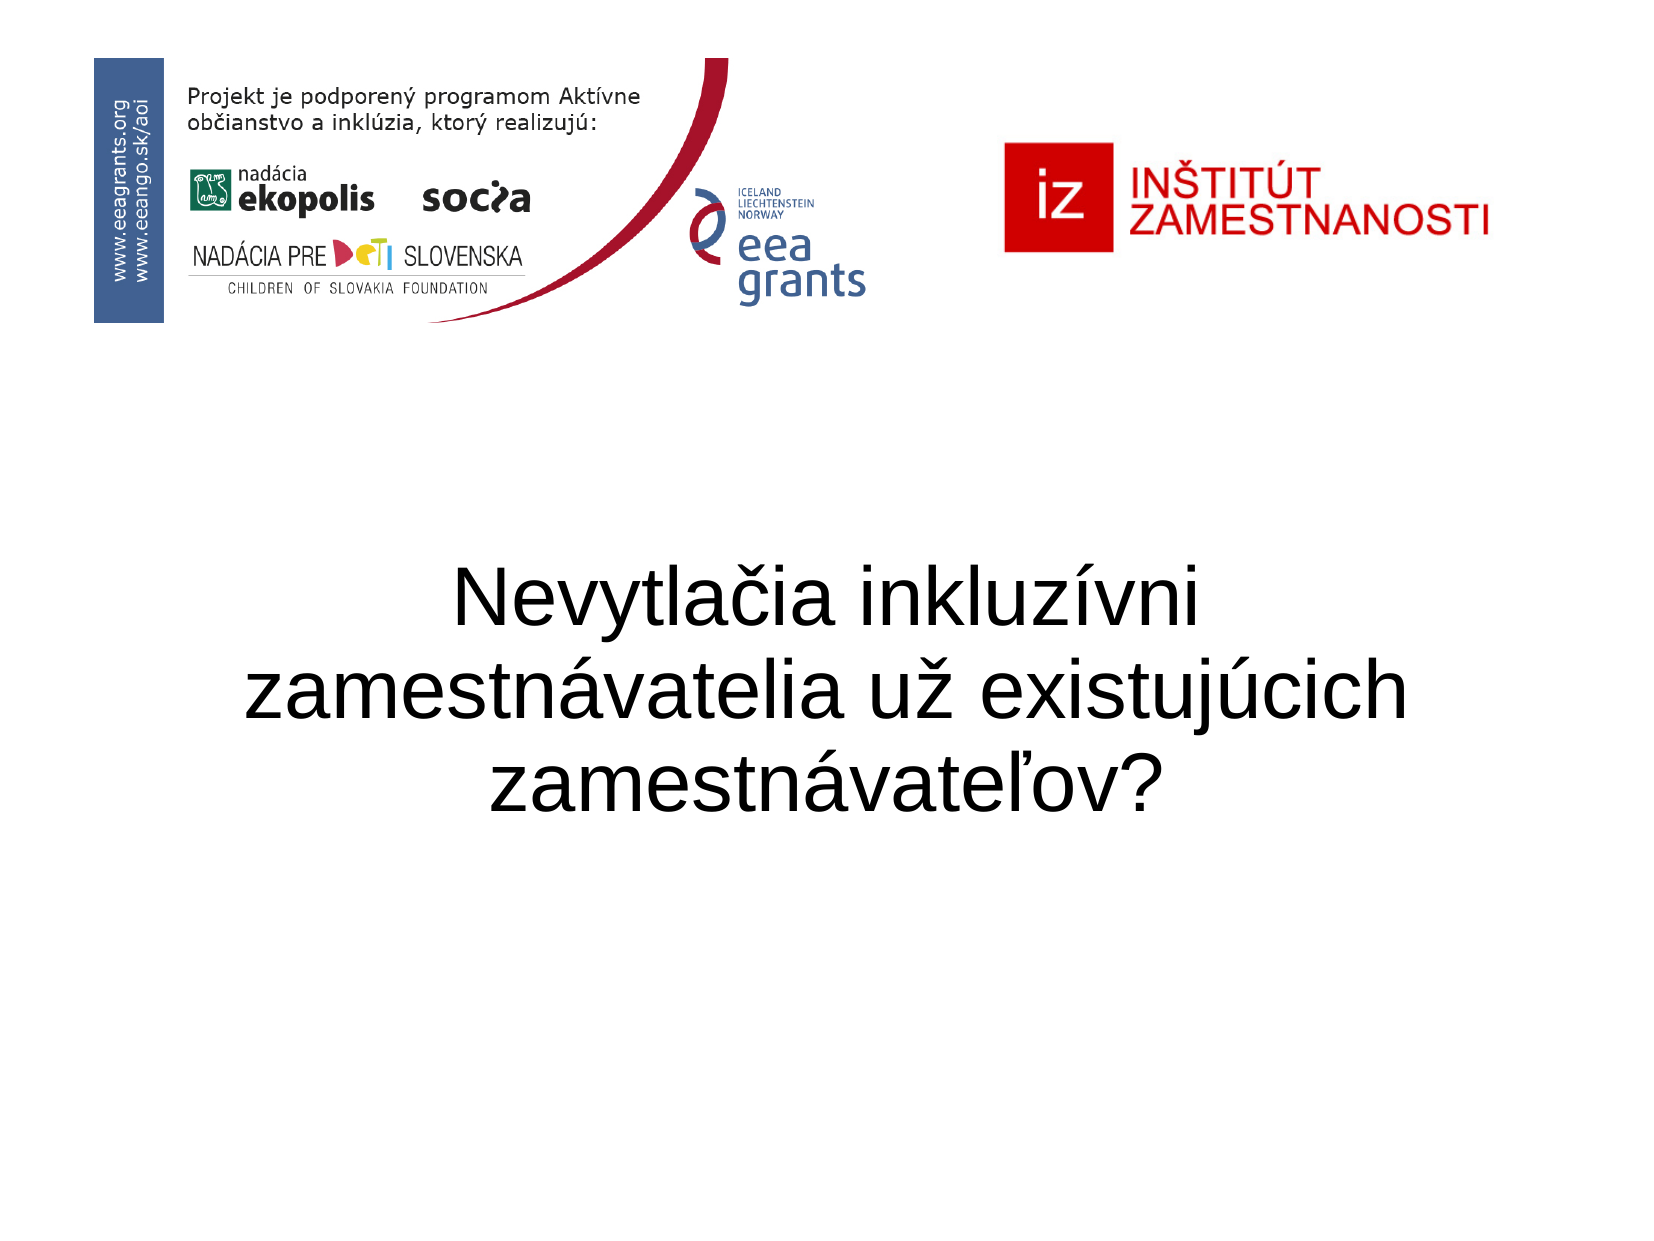

#
Nevytlačia inkluzívni zamestnávatelia už existujúcich zamestnávateľov?